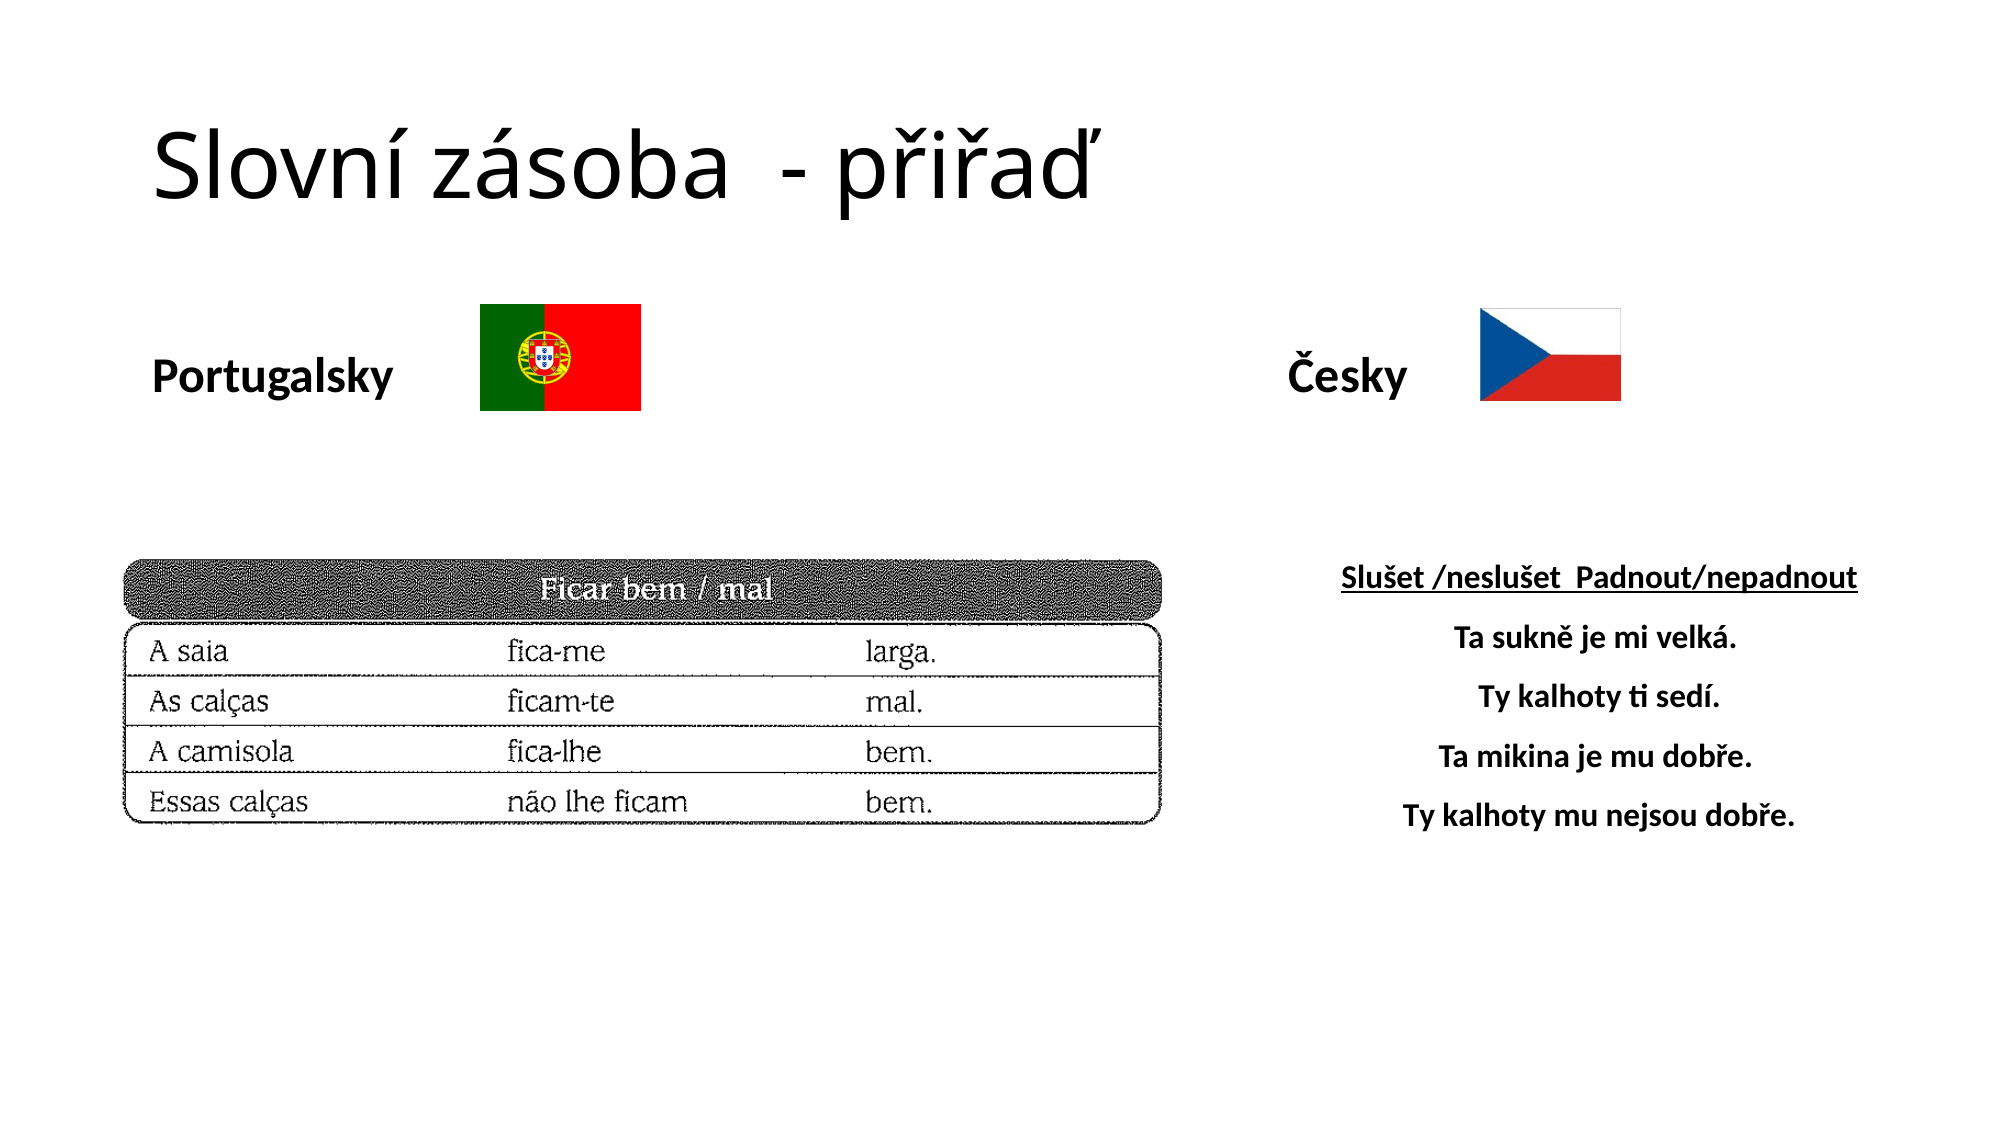

# Slovní zásoba - přiřaď
Portugalsky
Česky
Slušet /neslušet Padnout/nepadnout
Ta sukně je mi velká.
Ty kalhoty ti sedí.
Ta mikina je mu dobře.
Ty kalhoty mu nejsou dobře.